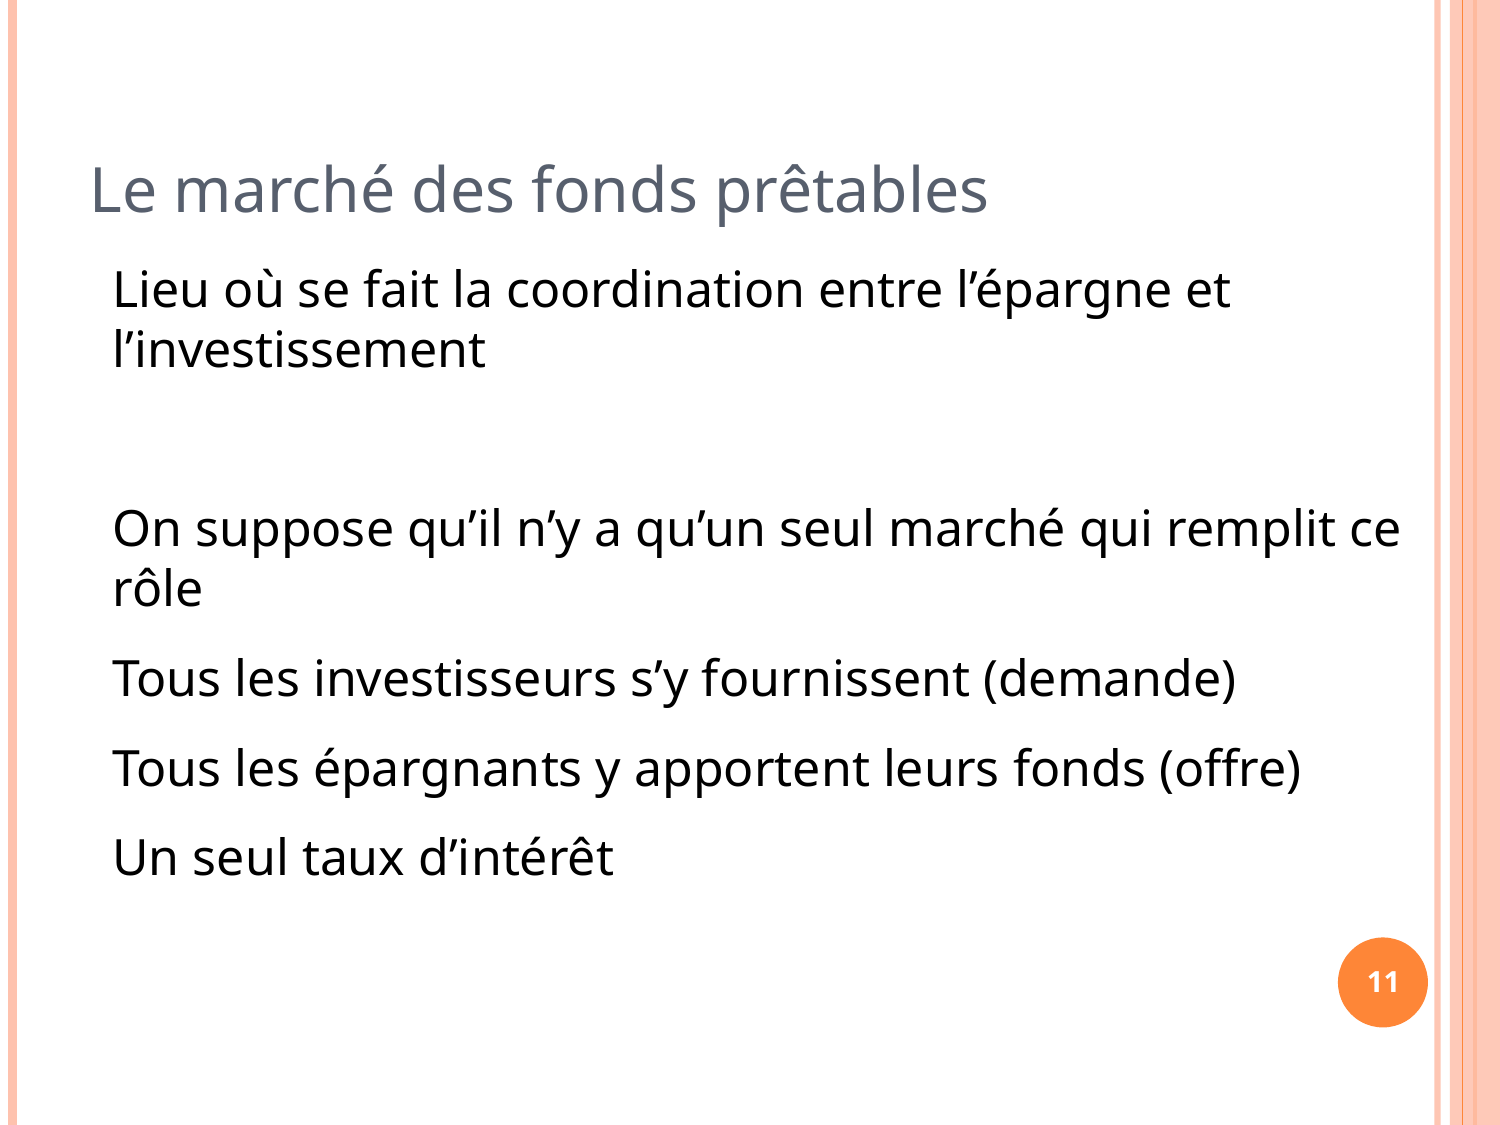

# Le marché des fonds prêtables
Lieu où se fait la coordination entre l’épargne et l’investissement
On suppose qu’il n’y a qu’un seul marché qui remplit ce rôle
Tous les investisseurs s’y fournissent (demande)
Tous les épargnants y apportent leurs fonds (offre)
Un seul taux d’intérêt